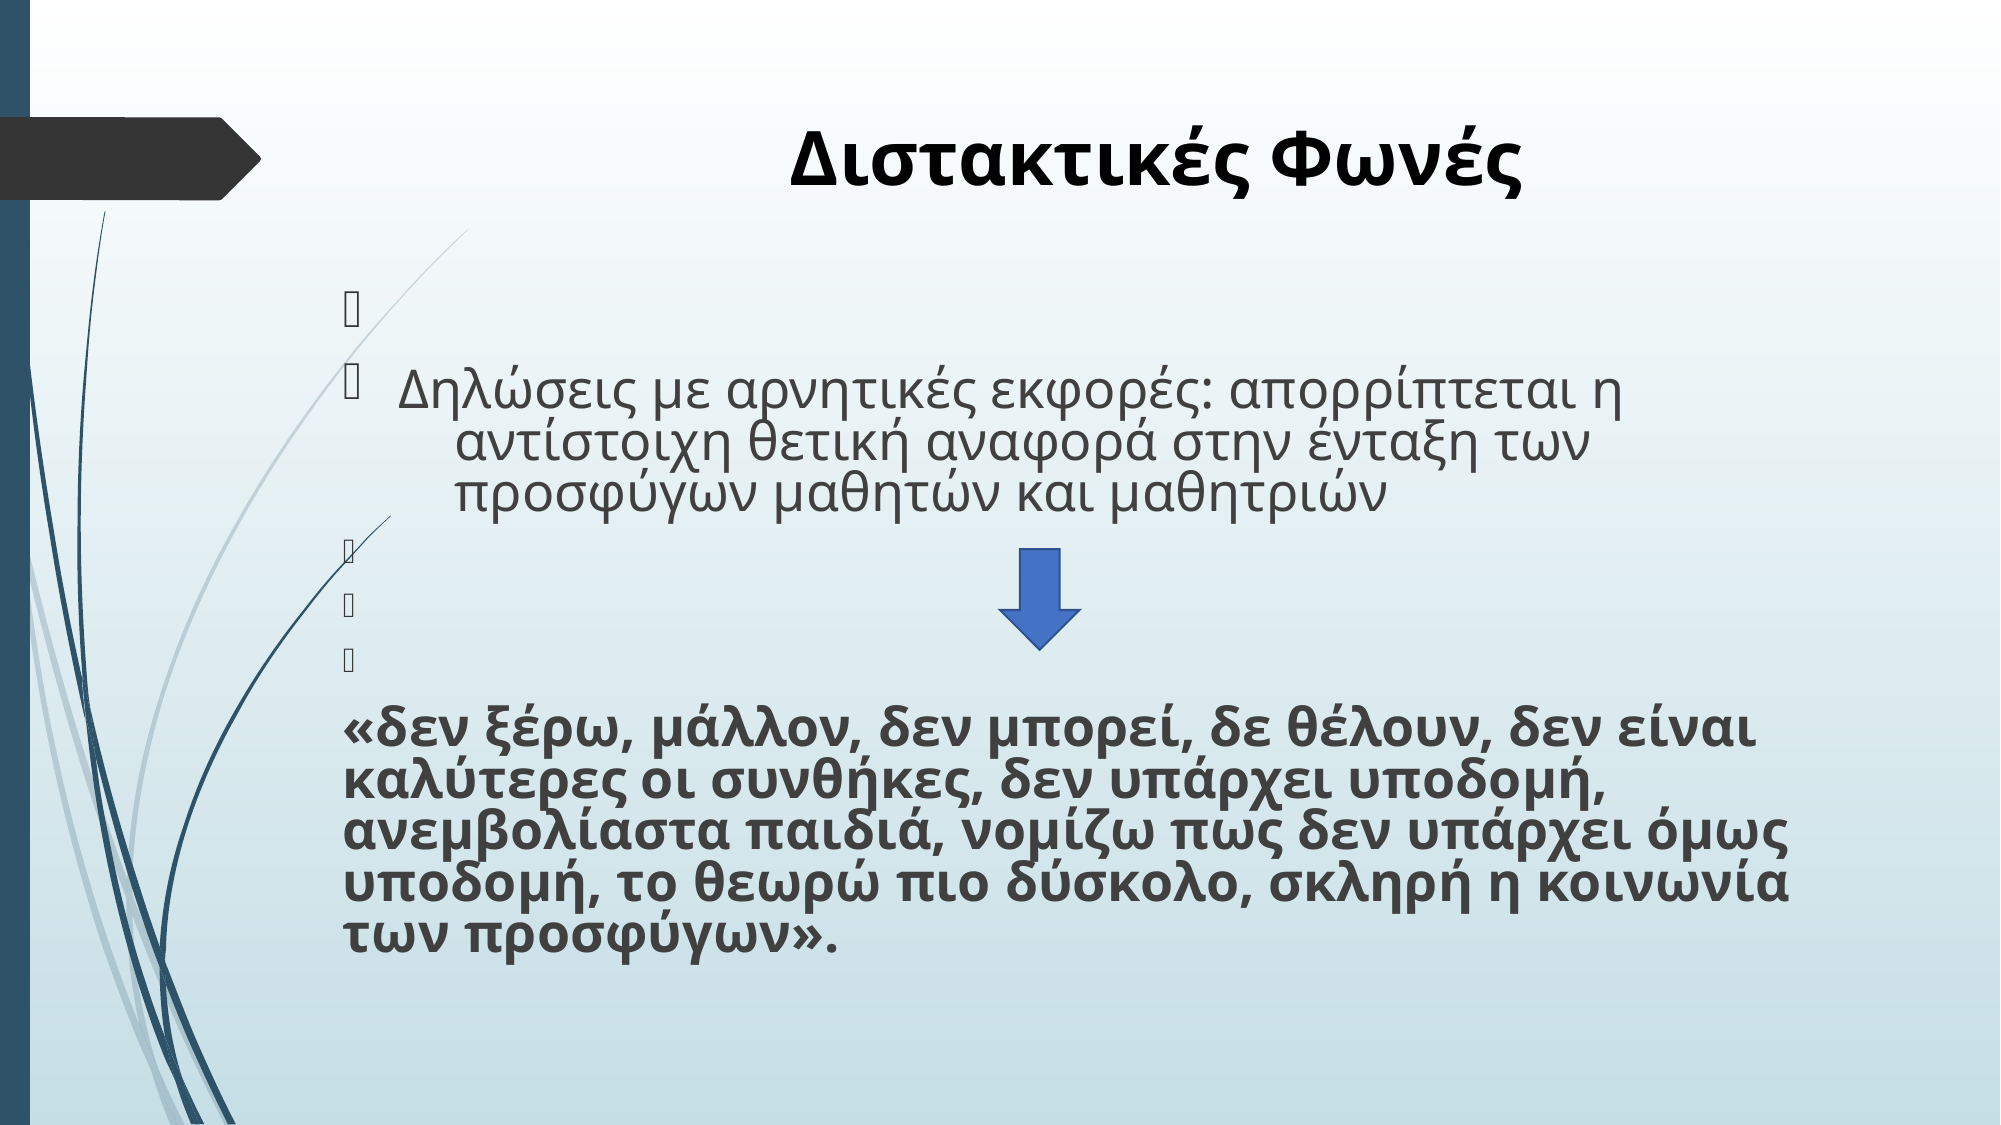

# Διστακτικές Φωνές
Δηλώσεις με αρνητικές εκφορές: απορρίπτεται η αντίστοιχη θετική αναφορά στην ένταξη των προσφύγων μαθητών και μαθητριών
«δεν ξέρω, μάλλον, δεν μπορεί, δε θέλουν, δεν είναι καλύτερες οι συνθήκες, δεν υπάρχει υποδομή, ανεμβολίαστα παιδιά, νομίζω πως δεν υπάρχει όμως υποδομή, το θεωρώ πιο δύσκολο, σκληρή η κοινωνία των προσφύγων».